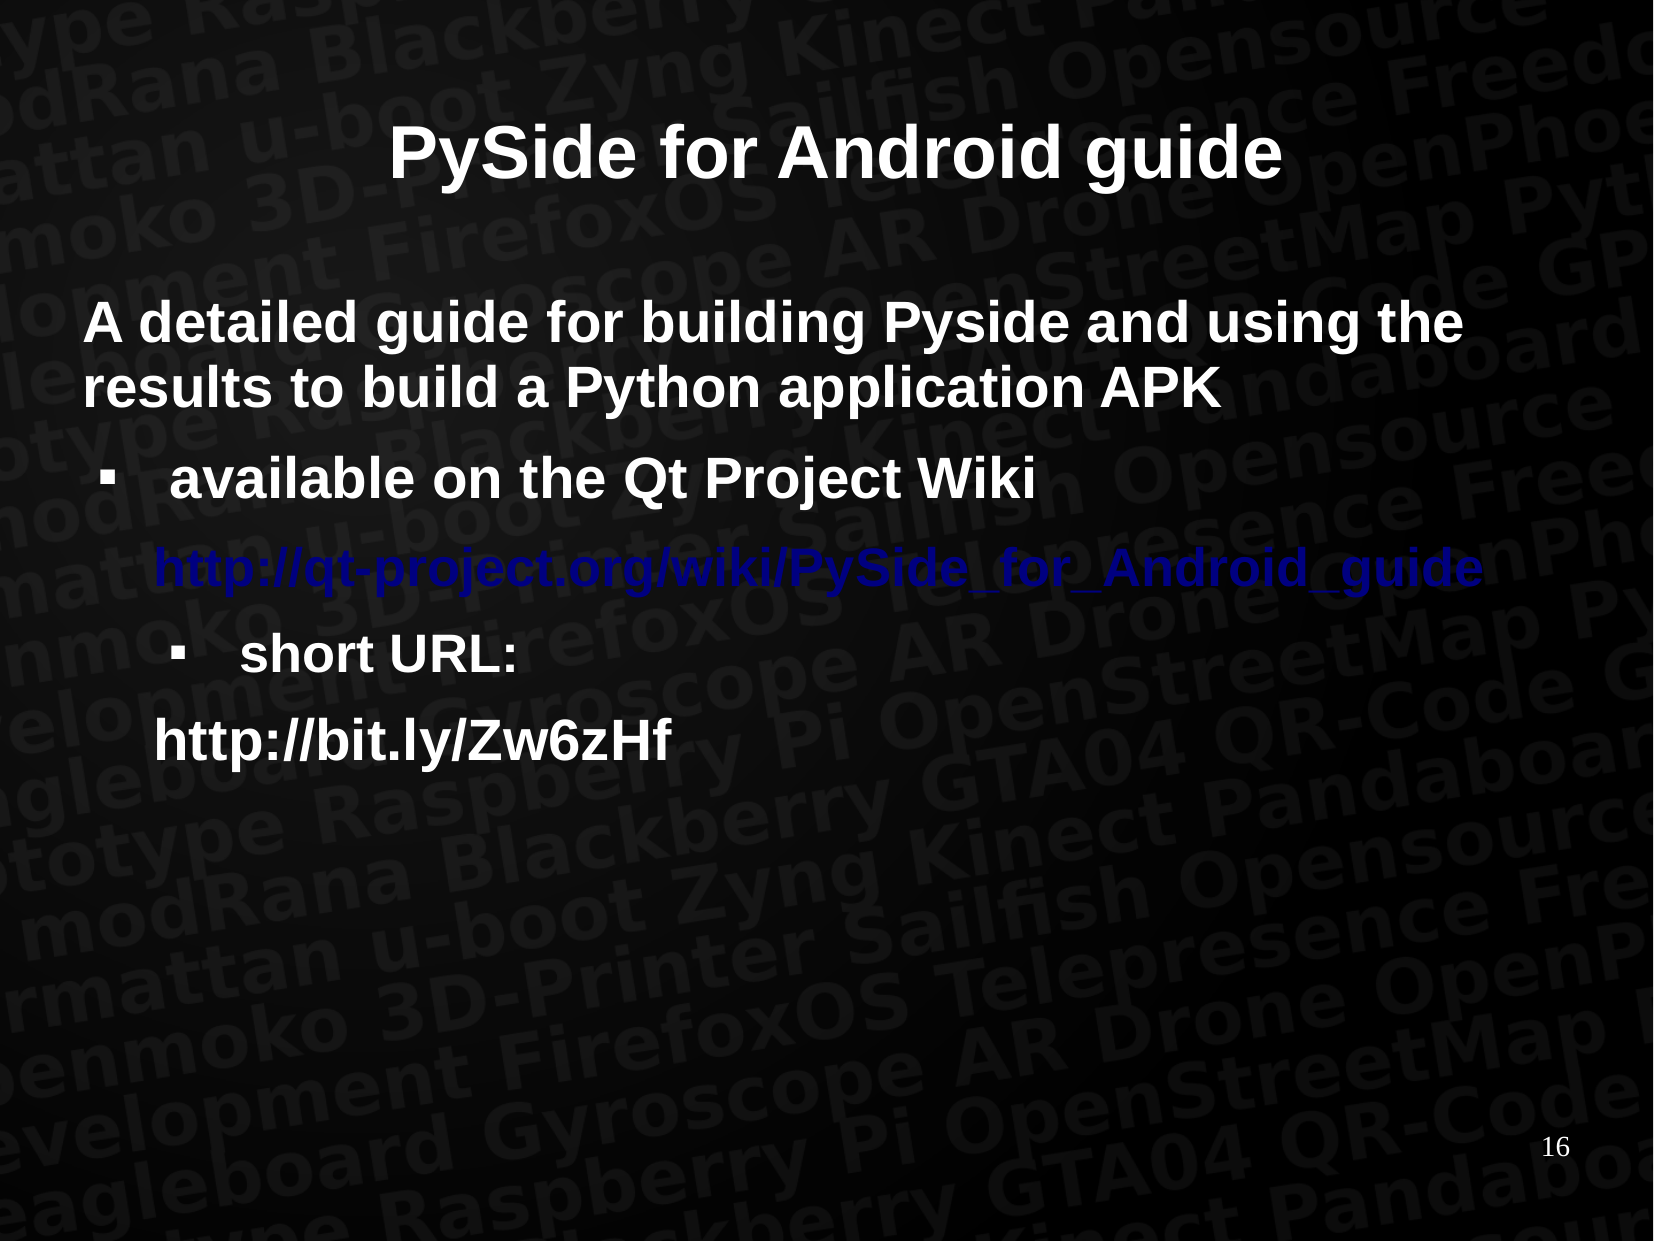

# PySide for Android guide
A detailed guide for building Pyside and using the results to build a Python application APK
 available on the Qt Project Wiki
http://qt-project.org/wiki/PySide_for_Android_guide
 short URL:
http://bit.ly/Zw6zHf
16